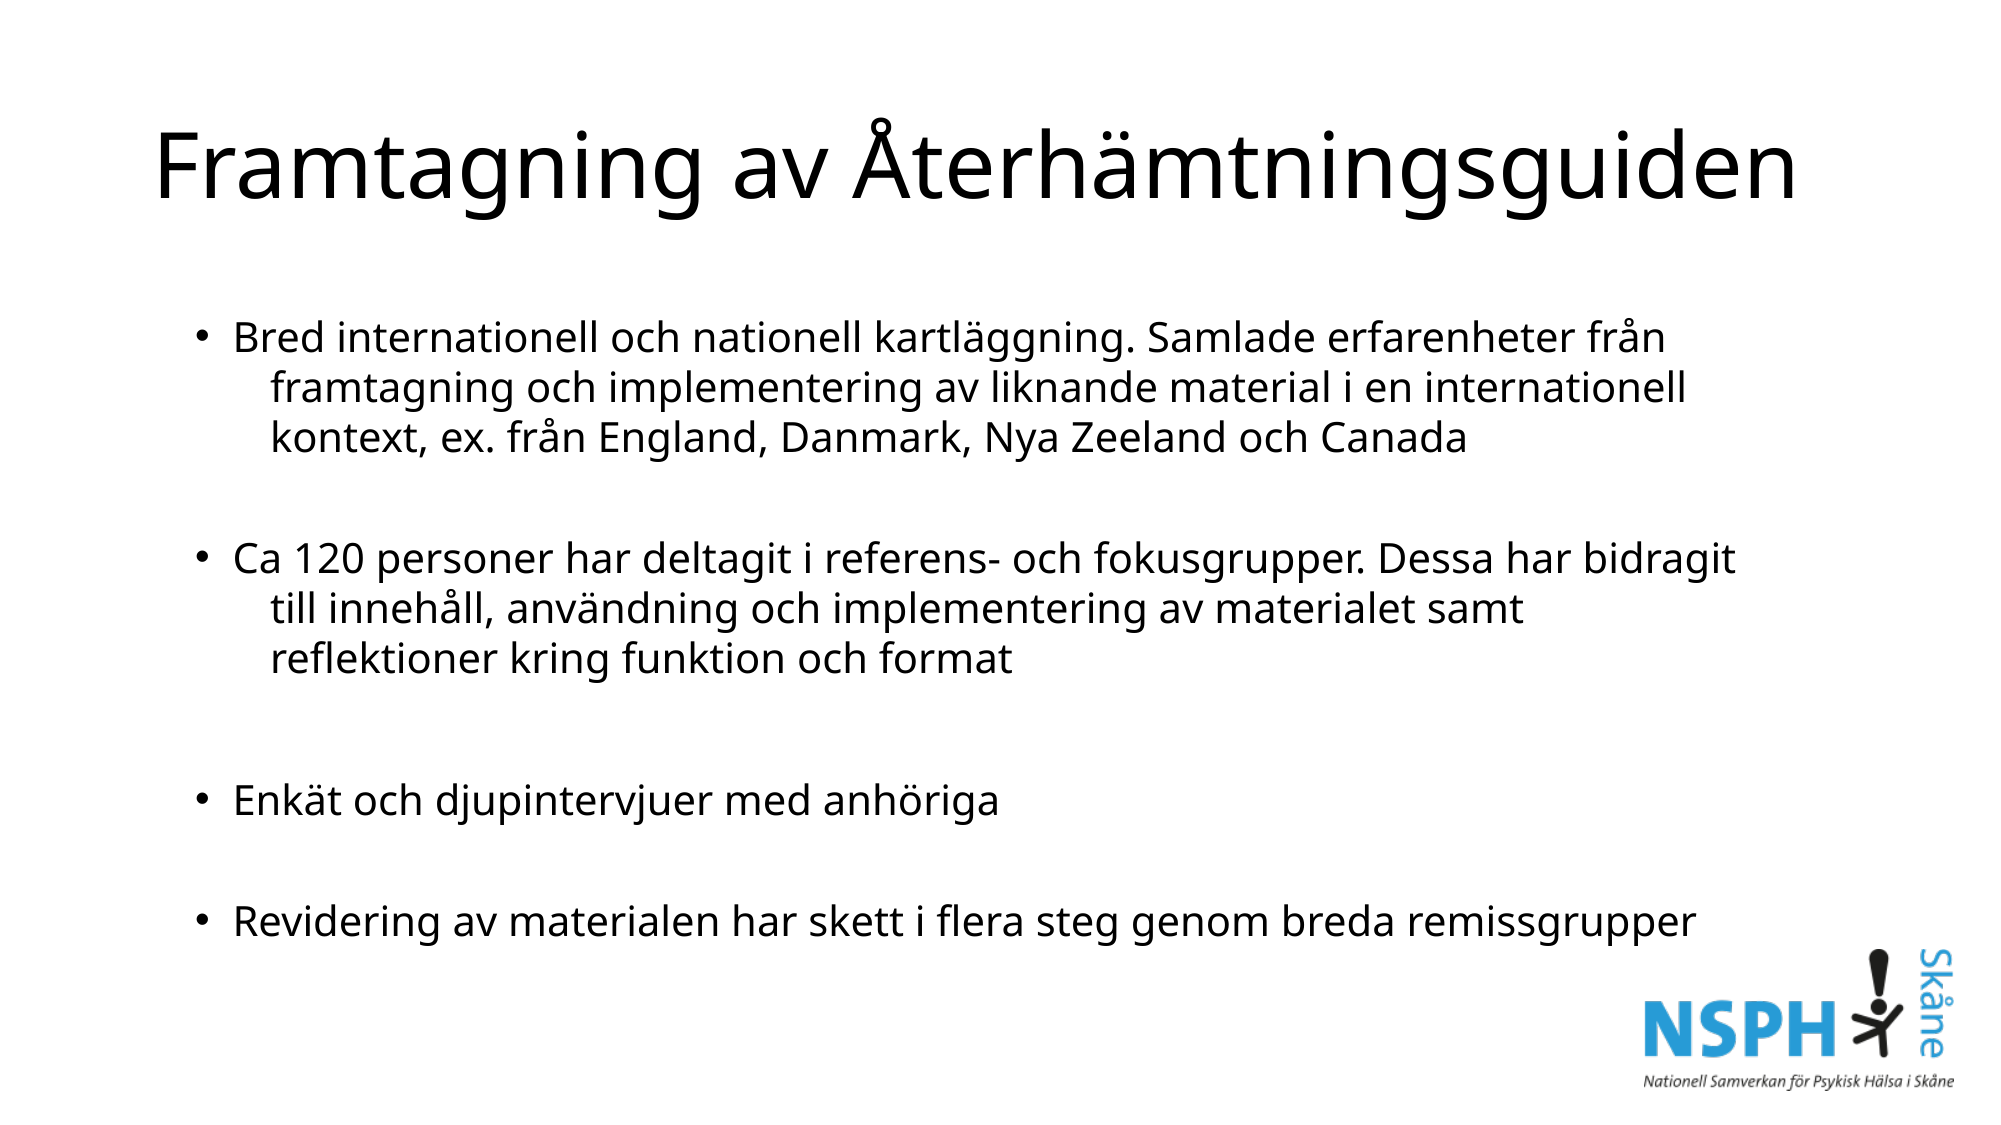

# Framtagning av Återhämtningsguiden
Bred internationell och nationell kartläggning. Samlade erfarenheter från framtagning och implementering av liknande material i en internationell kontext, ex. från England, Danmark, Nya Zeeland och Canada
Ca 120 personer har deltagit i referens- och fokusgrupper. Dessa har bidragit till innehåll, användning och implementering av materialet samt reflektioner kring funktion och format
Enkät och djupintervjuer med anhöriga
Revidering av materialen har skett i flera steg genom breda remissgrupper